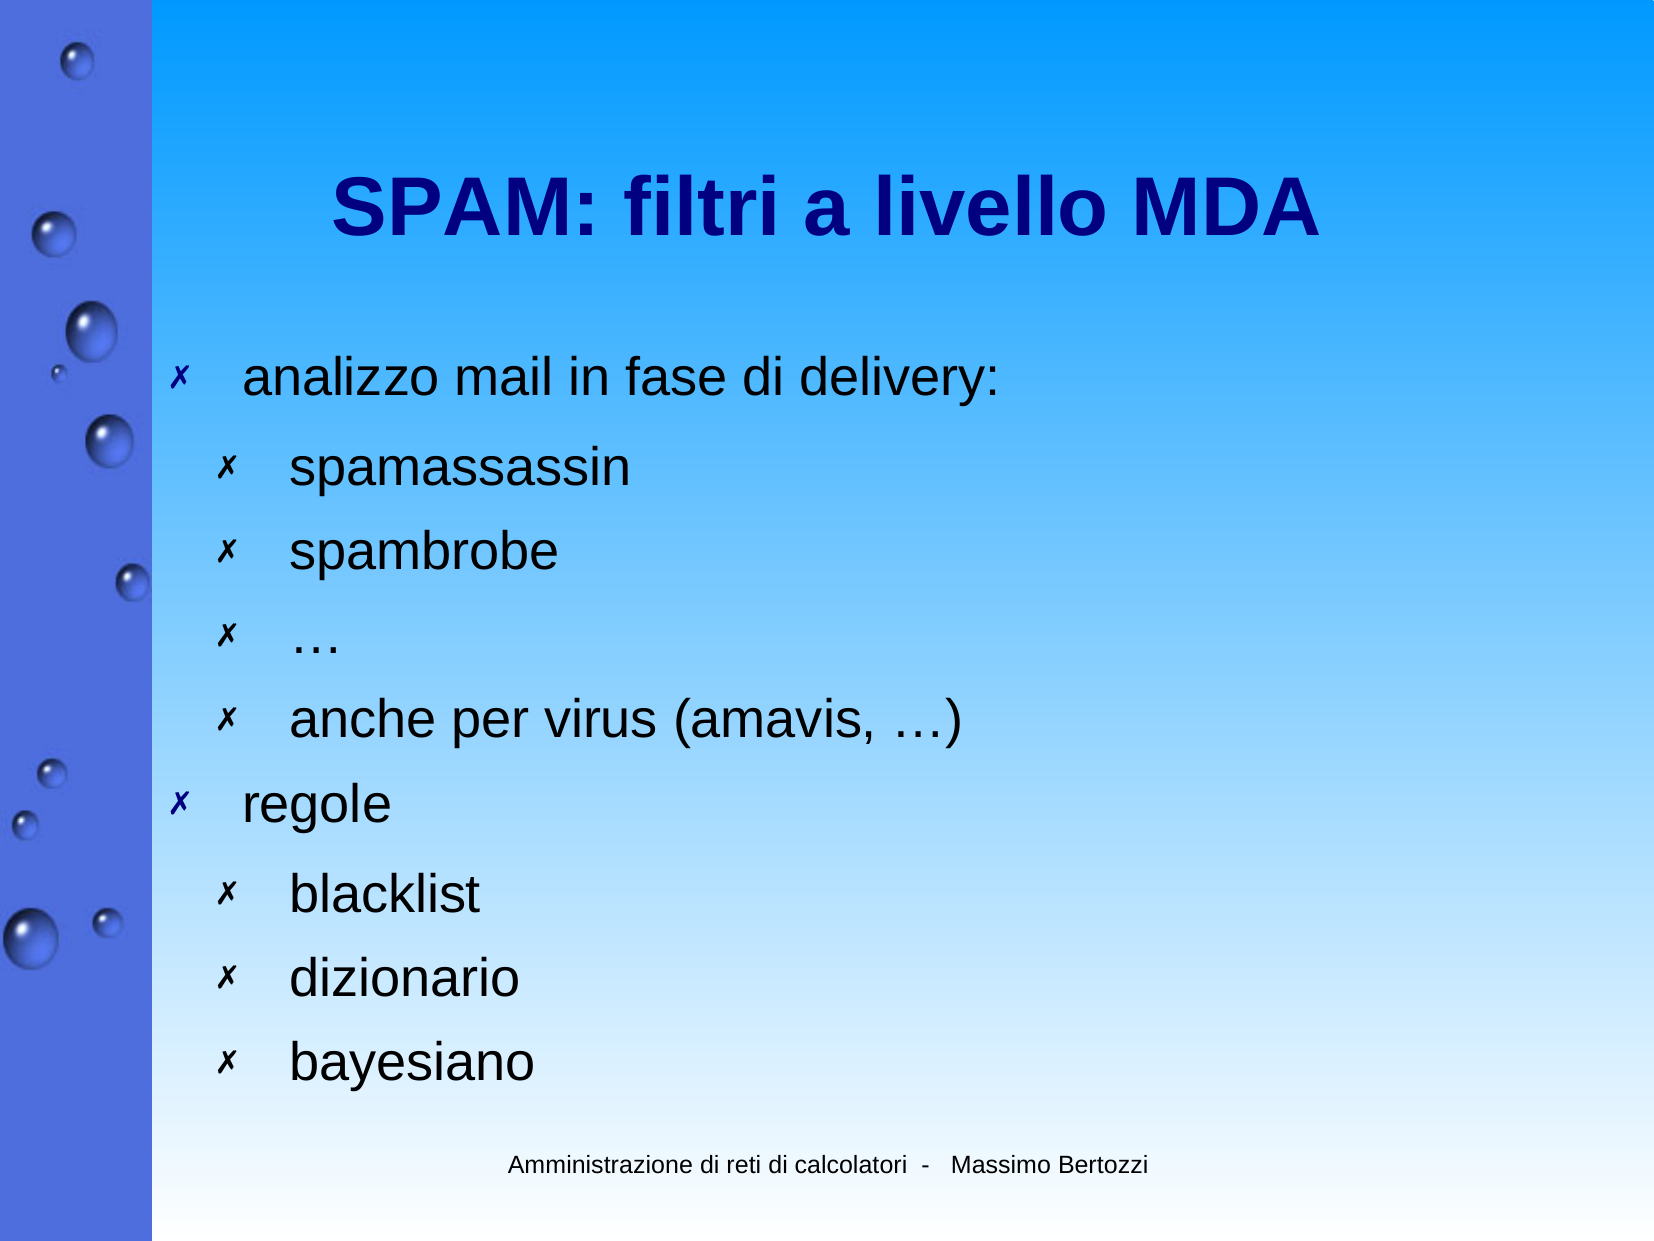

# SPAM: filtri a livello MDA
analizzo mail in fase di delivery:
spamassassin
spambrobe
…
anche per virus (amavis, …)
regole
blacklist
dizionario
bayesiano